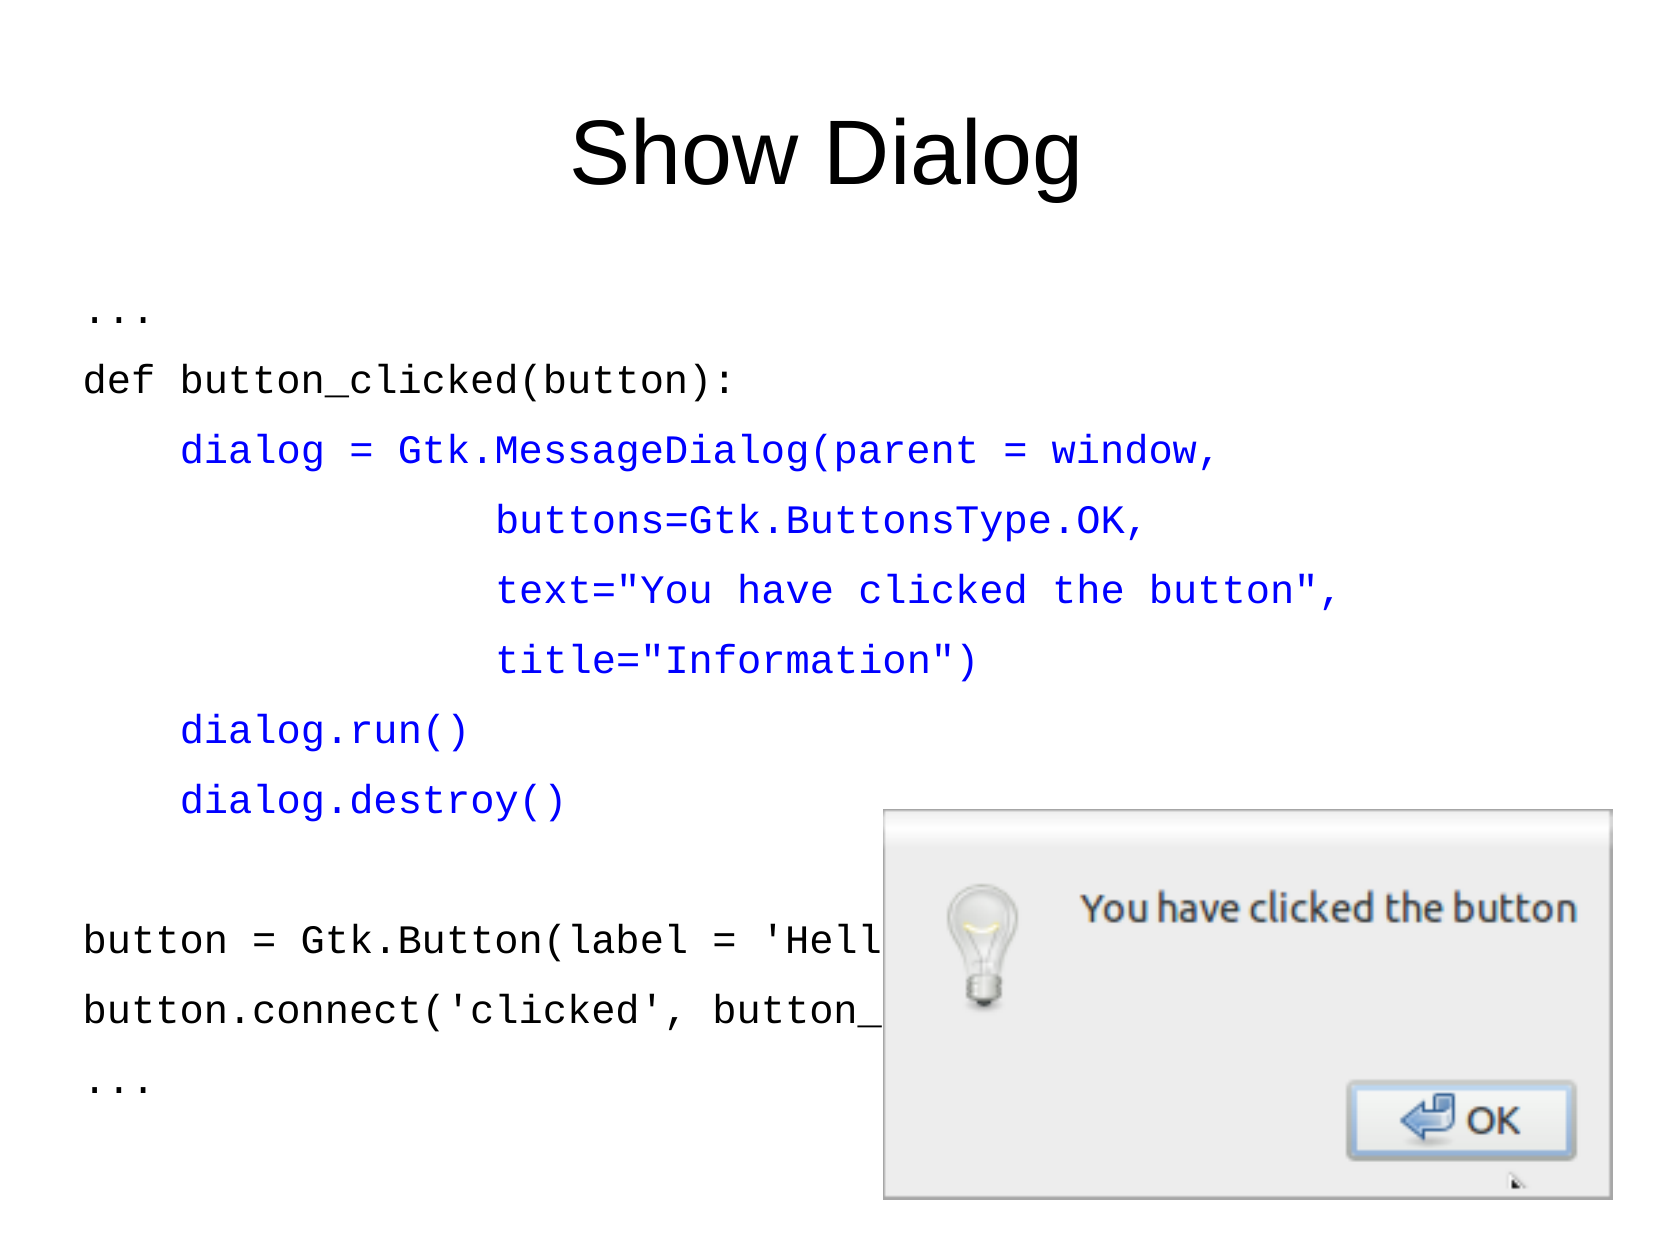

# Show Dialog
...
def button_clicked(button):
 dialog = Gtk.MessageDialog(parent = window,
 buttons=Gtk.ButtonsType.OK,
 text="You have clicked the button",
 title="Information")
 dialog.run()
 dialog.destroy()
button = Gtk.Button(label = 'Hello, World!')
button.connect('clicked', button_clicked)
...